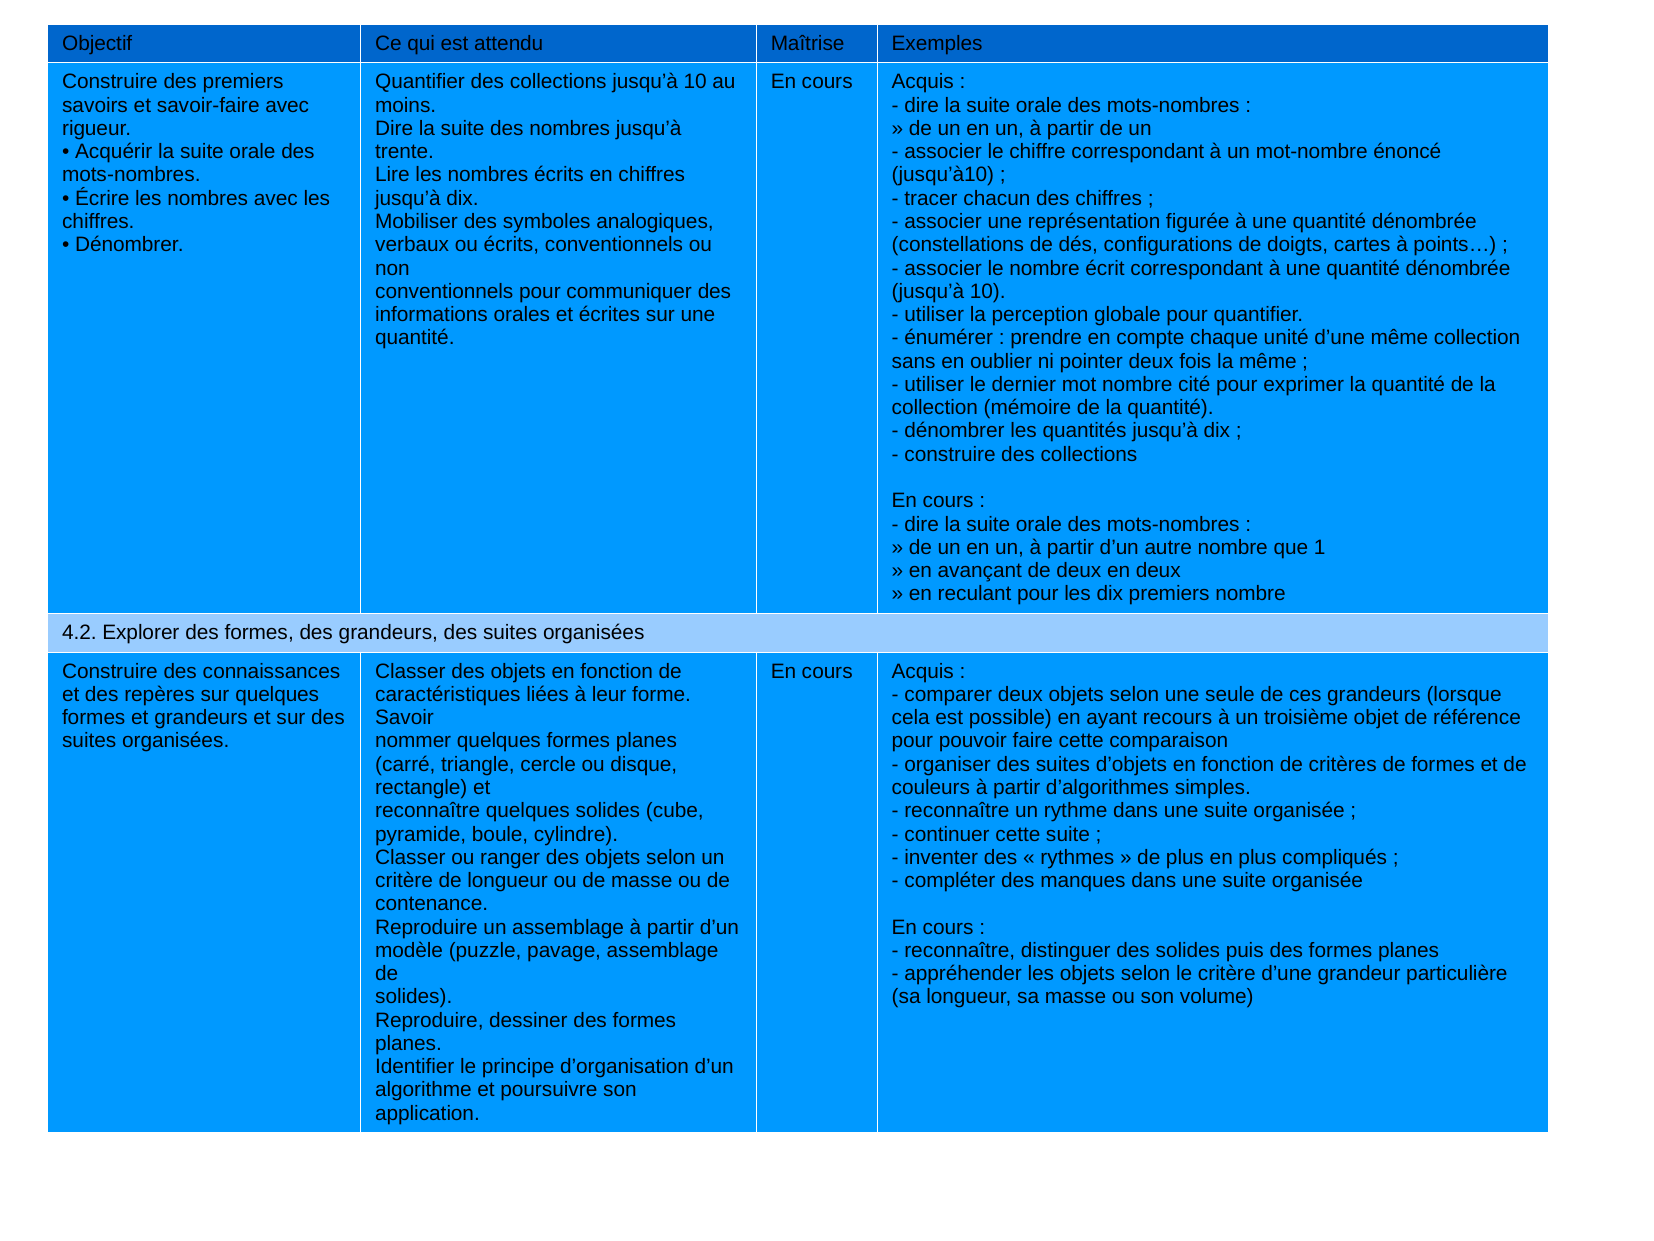

| Objectif | Ce qui est attendu | Maîtrise | Exemples |
| --- | --- | --- | --- |
| Construire des premiers savoirs et savoir-faire avec rigueur. • Acquérir la suite orale des mots-nombres. • Écrire les nombres avec les chiffres. • Dénombrer. | Quantifier des collections jusqu’à 10 au moins. Dire la suite des nombres jusqu’à trente. Lire les nombres écrits en chiffres jusqu’à dix. Mobiliser des symboles analogiques, verbaux ou écrits, conventionnels ou non conventionnels pour communiquer des informations orales et écrites sur une quantité. | En cours | Acquis : - dire la suite orale des mots-nombres : » de un en un, à partir de un - associer le chiffre correspondant à un mot-nombre énoncé (jusqu’à10) ; - tracer chacun des chiffres ; - associer une représentation figurée à une quantité dénombrée (constellations de dés, configurations de doigts, cartes à points…) ; - associer le nombre écrit correspondant à une quantité dénombrée (jusqu’à 10). - utiliser la perception globale pour quantifier. - énumérer : prendre en compte chaque unité d’une même collection sans en oublier ni pointer deux fois la même ; - utiliser le dernier mot nombre cité pour exprimer la quantité de la collection (mémoire de la quantité). - dénombrer les quantités jusqu’à dix ; - construire des collections En cours : - dire la suite orale des mots-nombres : » de un en un, à partir d’un autre nombre que 1 » en avançant de deux en deux » en reculant pour les dix premiers nombre |
| 4.2. Explorer des formes, des grandeurs, des suites organisées | | | |
| Construire des connaissances et des repères sur quelques formes et grandeurs et sur des suites organisées. | Classer des objets en fonction de caractéristiques liées à leur forme. Savoir nommer quelques formes planes (carré, triangle, cercle ou disque, rectangle) et reconnaître quelques solides (cube, pyramide, boule, cylindre). Classer ou ranger des objets selon un critère de longueur ou de masse ou de contenance. Reproduire un assemblage à partir d’un modèle (puzzle, pavage, assemblage de solides). Reproduire, dessiner des formes planes. Identifier le principe d’organisation d’un algorithme et poursuivre son application. | En cours | Acquis : - comparer deux objets selon une seule de ces grandeurs (lorsque cela est possible) en ayant recours à un troisième objet de référence pour pouvoir faire cette comparaison - organiser des suites d’objets en fonction de critères de formes et de couleurs à partir d’algorithmes simples. - reconnaître un rythme dans une suite organisée ; - continuer cette suite ; - inventer des « rythmes » de plus en plus compliqués ; - compléter des manques dans une suite organisée En cours : - reconnaître, distinguer des solides puis des formes planes - appréhender les objets selon le critère d’une grandeur particulière (sa longueur, sa masse ou son volume) |